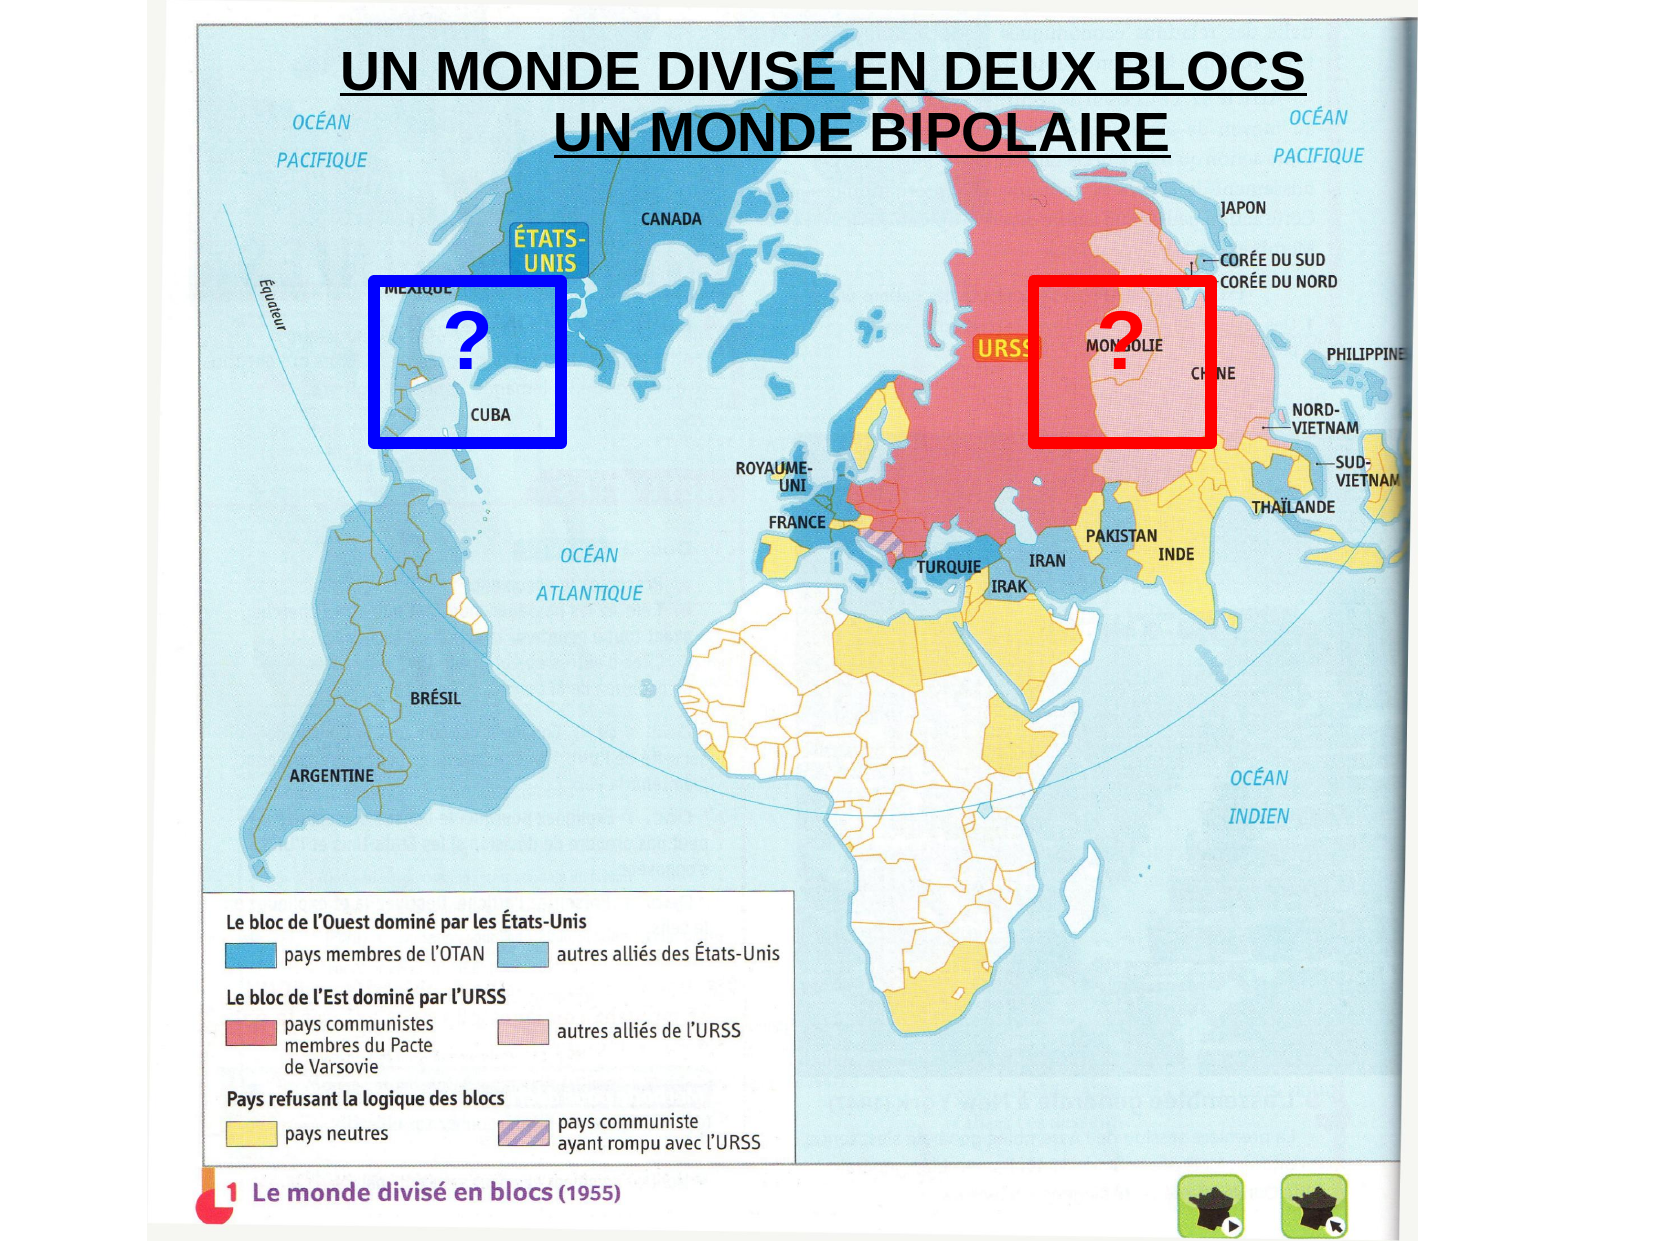

UN MONDE DIVISE EN DEUX BLOCS
UN MONDE BIPOLAIRE
?
?